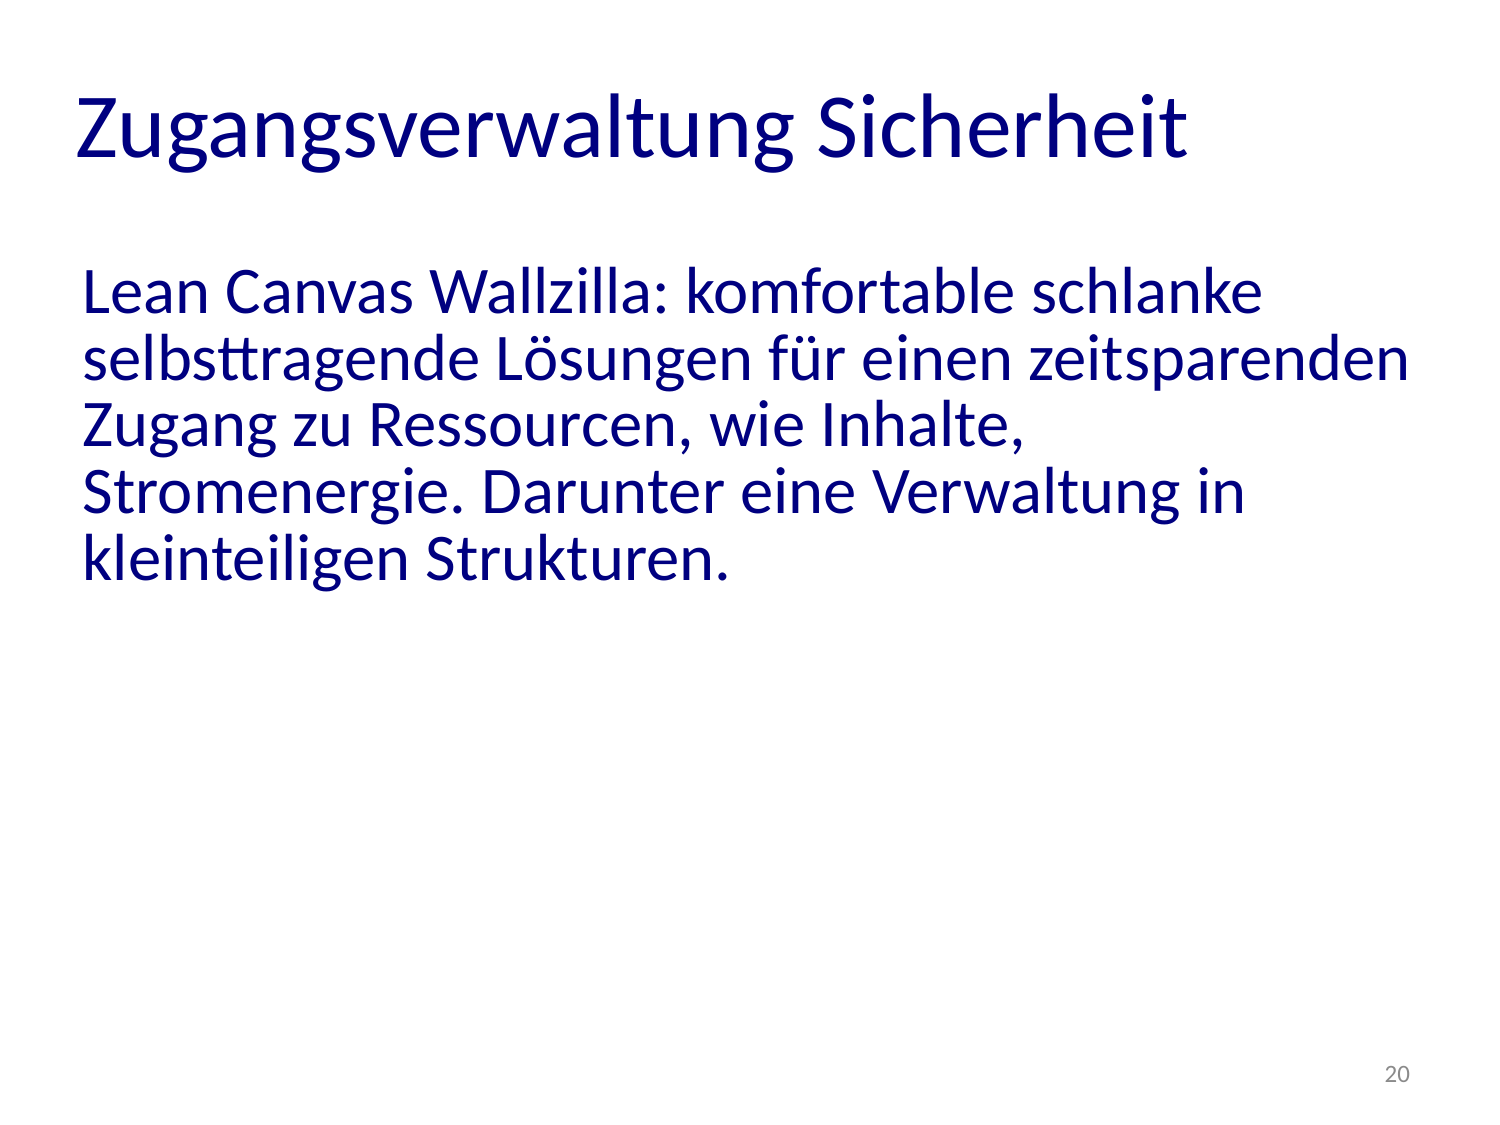

# Zugangsverwaltung Sicherheit
Lean Canvas Wallzilla: komfortable schlanke selbsttragende Lösungen für einen zeitsparenden Zugang zu Ressourcen, wie Inhalte, Stromenergie. Darunter eine Verwaltung in kleinteiligen Strukturen.
Gustav Wall
20